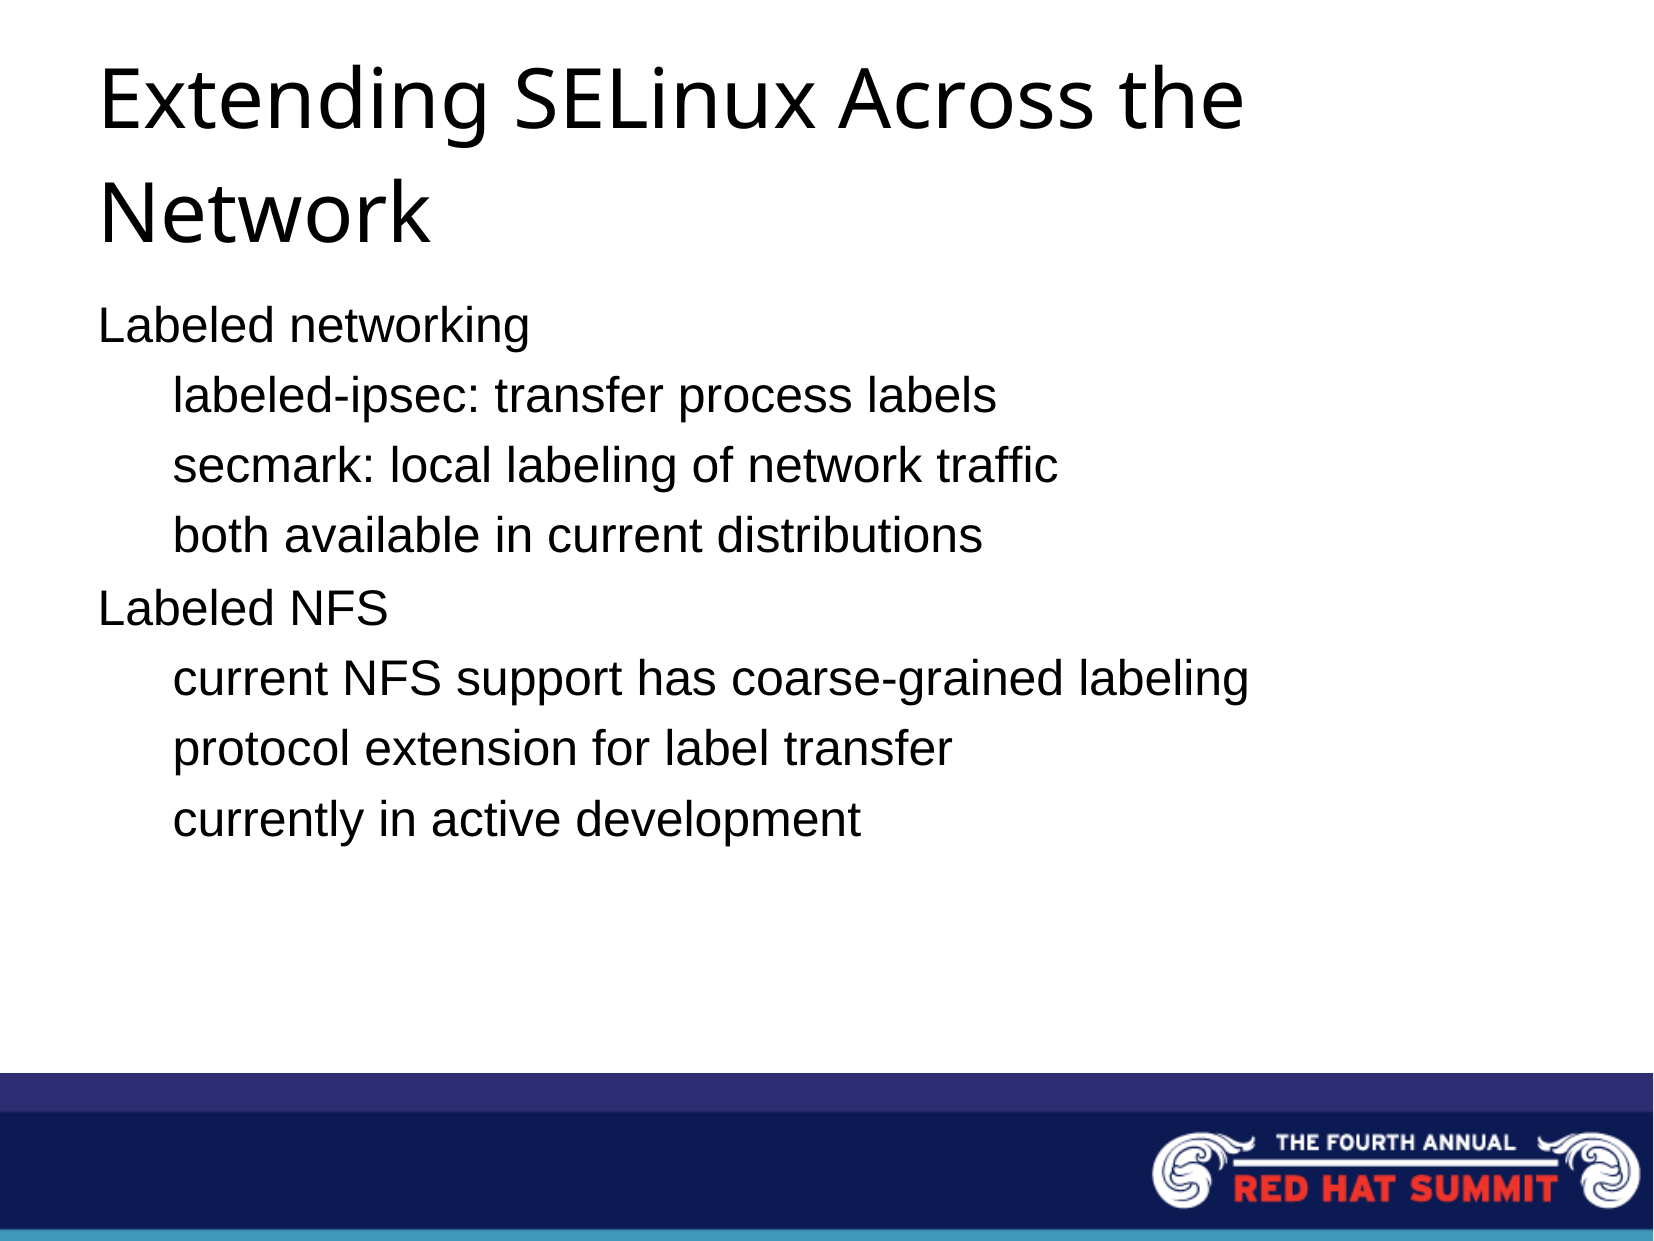

# Extending SELinux Across the Network
Labeled networking
labeled-ipsec: transfer process labels
secmark: local labeling of network traffic
both available in current distributions
Labeled NFS
current NFS support has coarse-grained labeling
protocol extension for label transfer
currently in active development